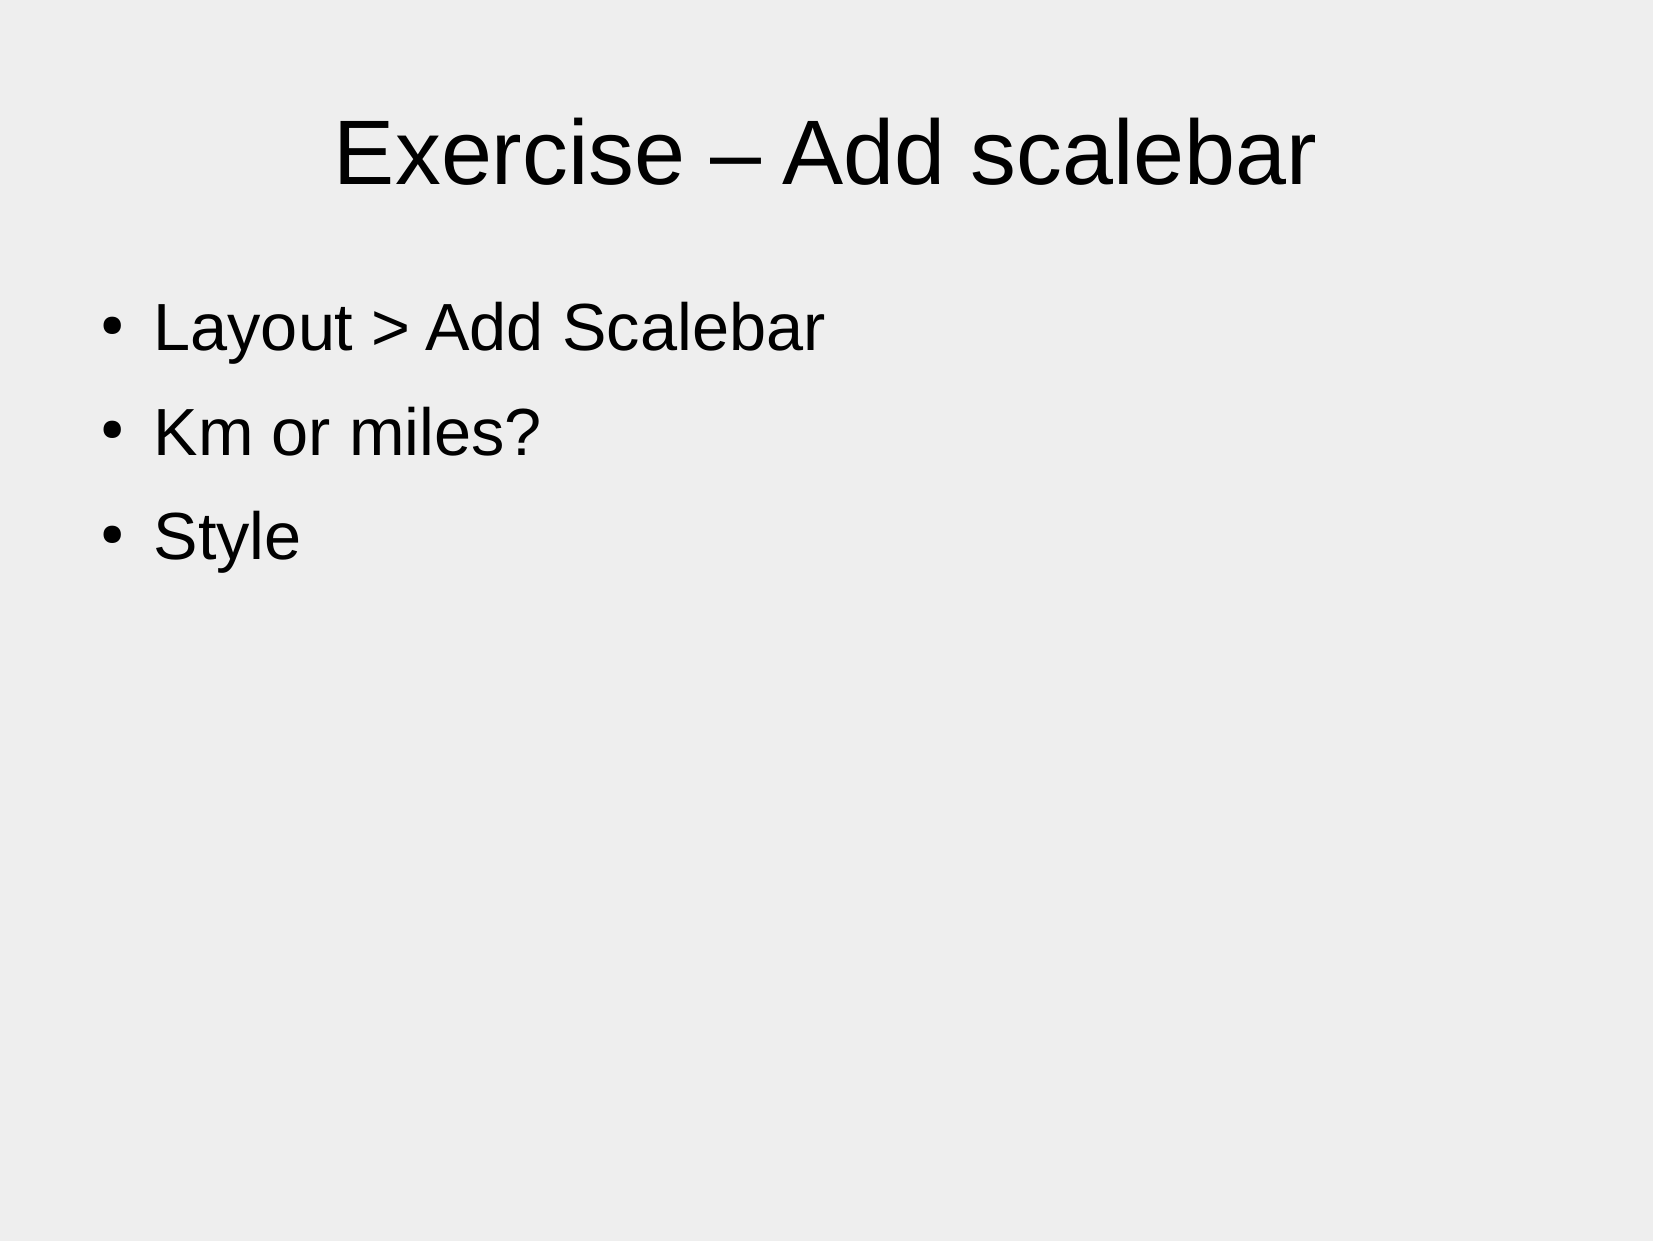

# Exercise – Add scalebar
Layout > Add Scalebar
Km or miles?
Style